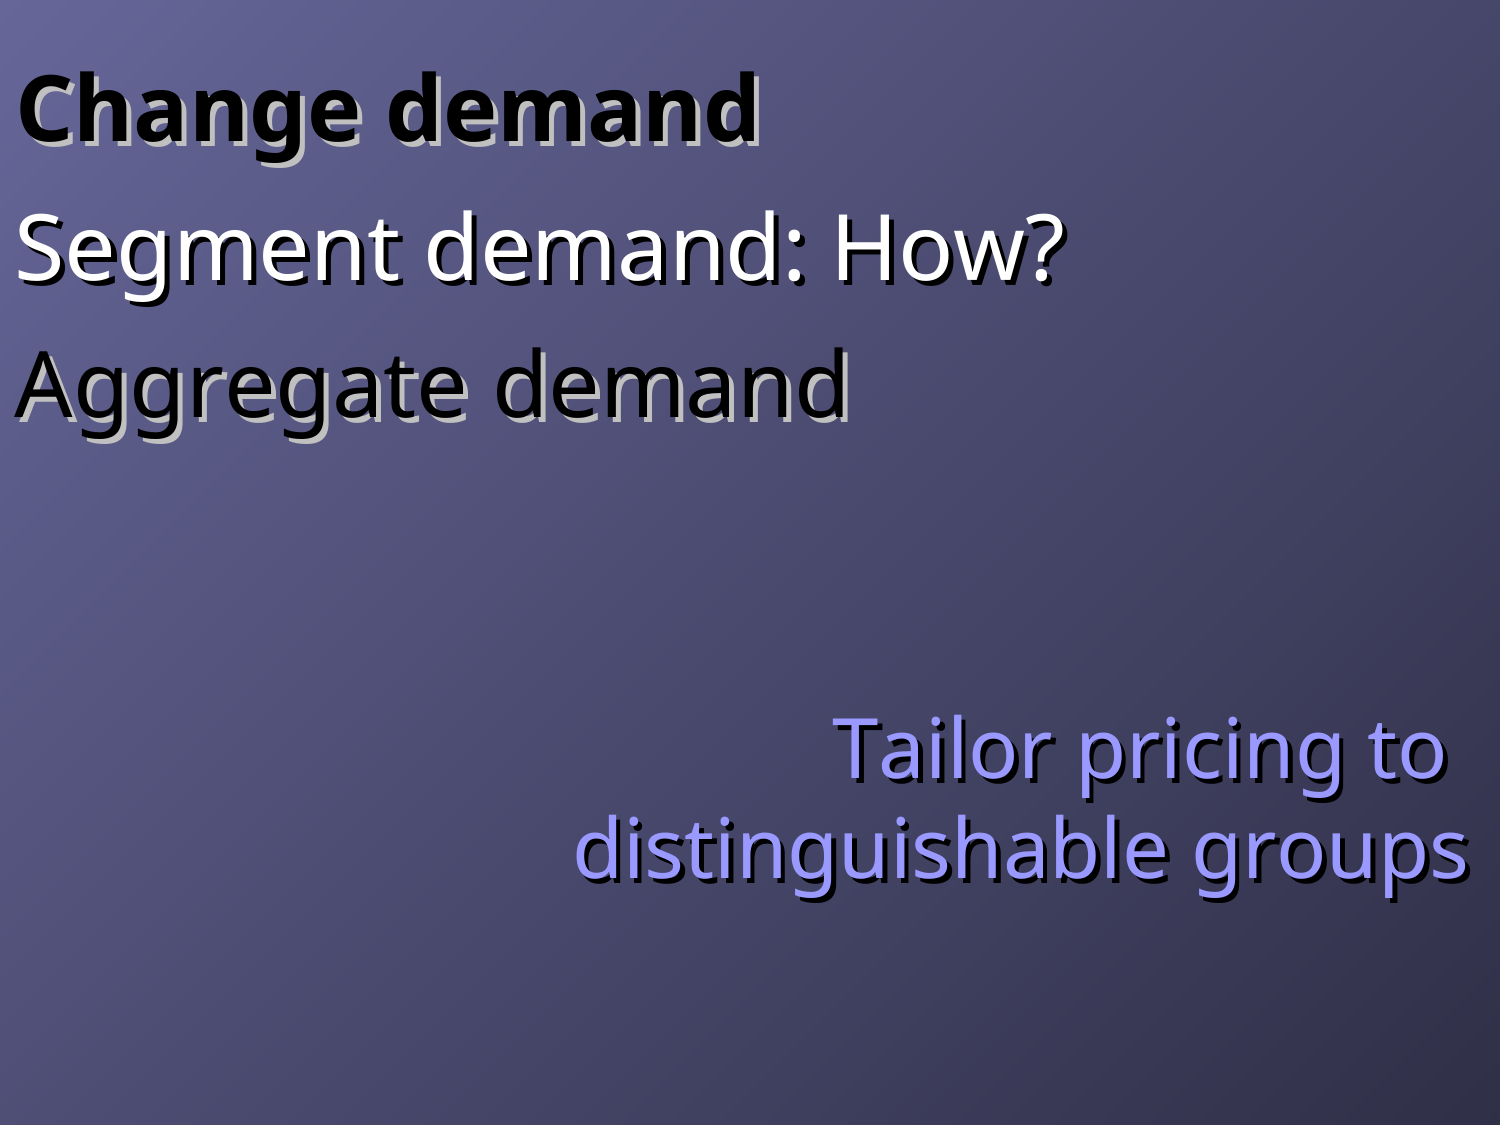

# Change demand
Segment demand: How?
Aggregate demand
Tailor pricing to
distinguishable groups